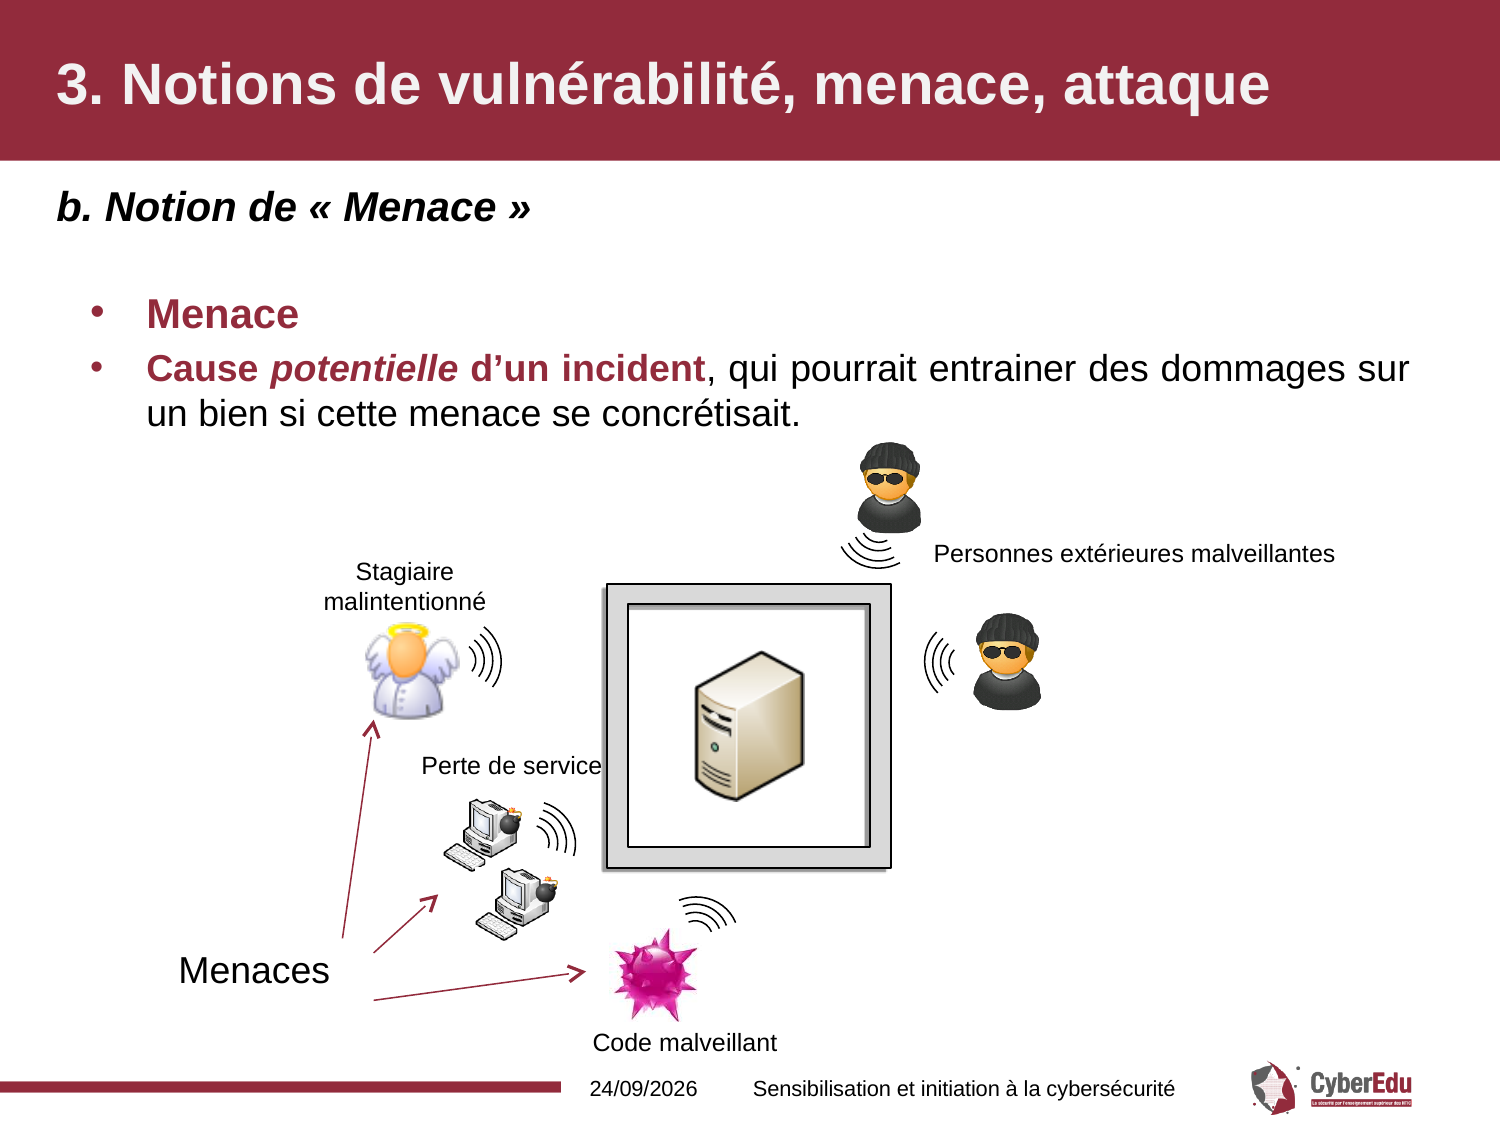

# 3. Notions de vulnérabilité, menace, attaque
b. Notion de « Menace »
Menace
Cause potentielle d’un incident, qui pourrait entrainer des dommages sur un bien si cette menace se concrétisait.
Personnes extérieures malveillantes
Stagiaire
malintentionné
Perte de service
Menaces
Code malveillant
Sensibilisation et initiation à la cybersécurité